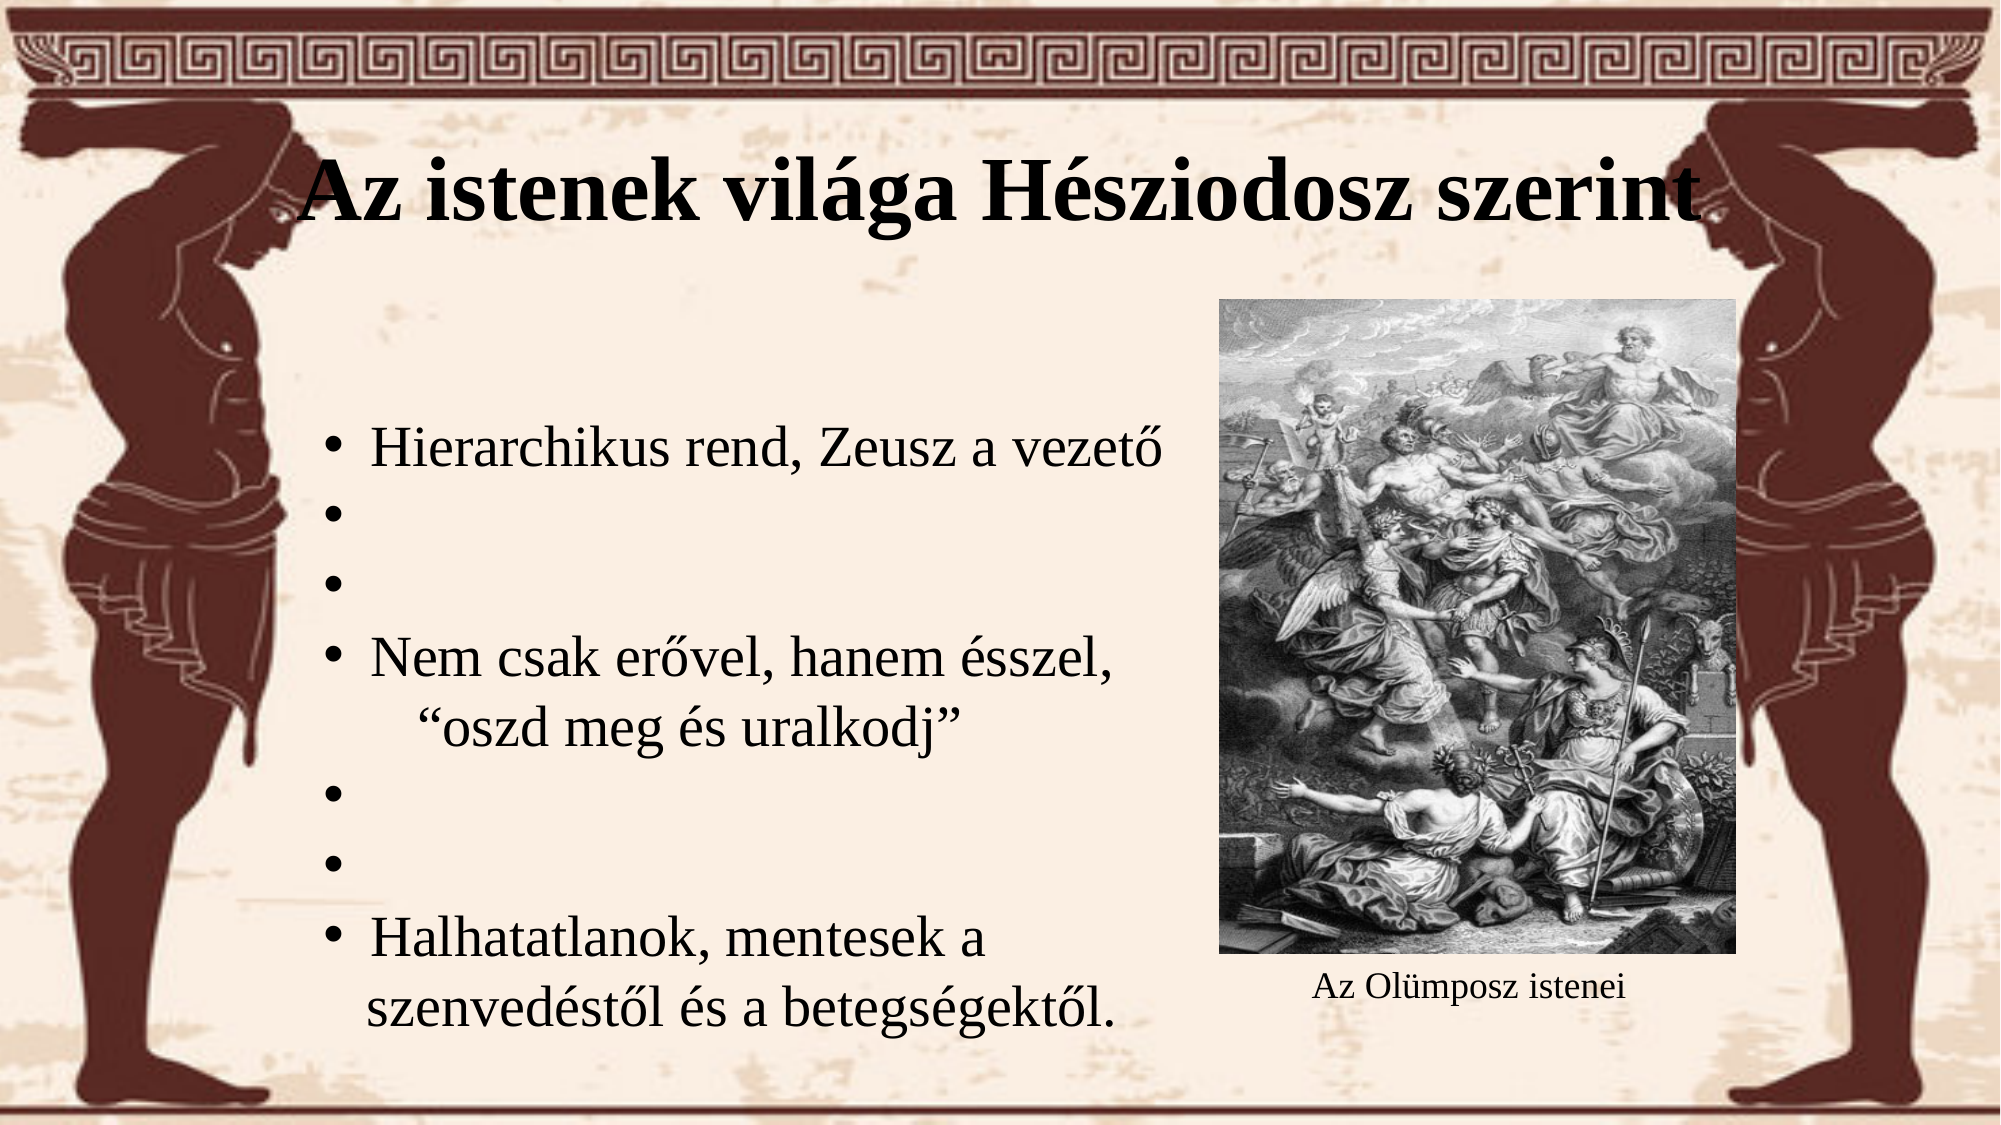

# Az istenek világa Hésziodosz szerint
Hierarchikus rend, Zeusz a vezető
Nem csak erővel, hanem ésszel, “oszd meg és uralkodj”
Halhatatlanok, mentesek a
 szenvedéstől és a betegségektől.
Az Olümposz istenei